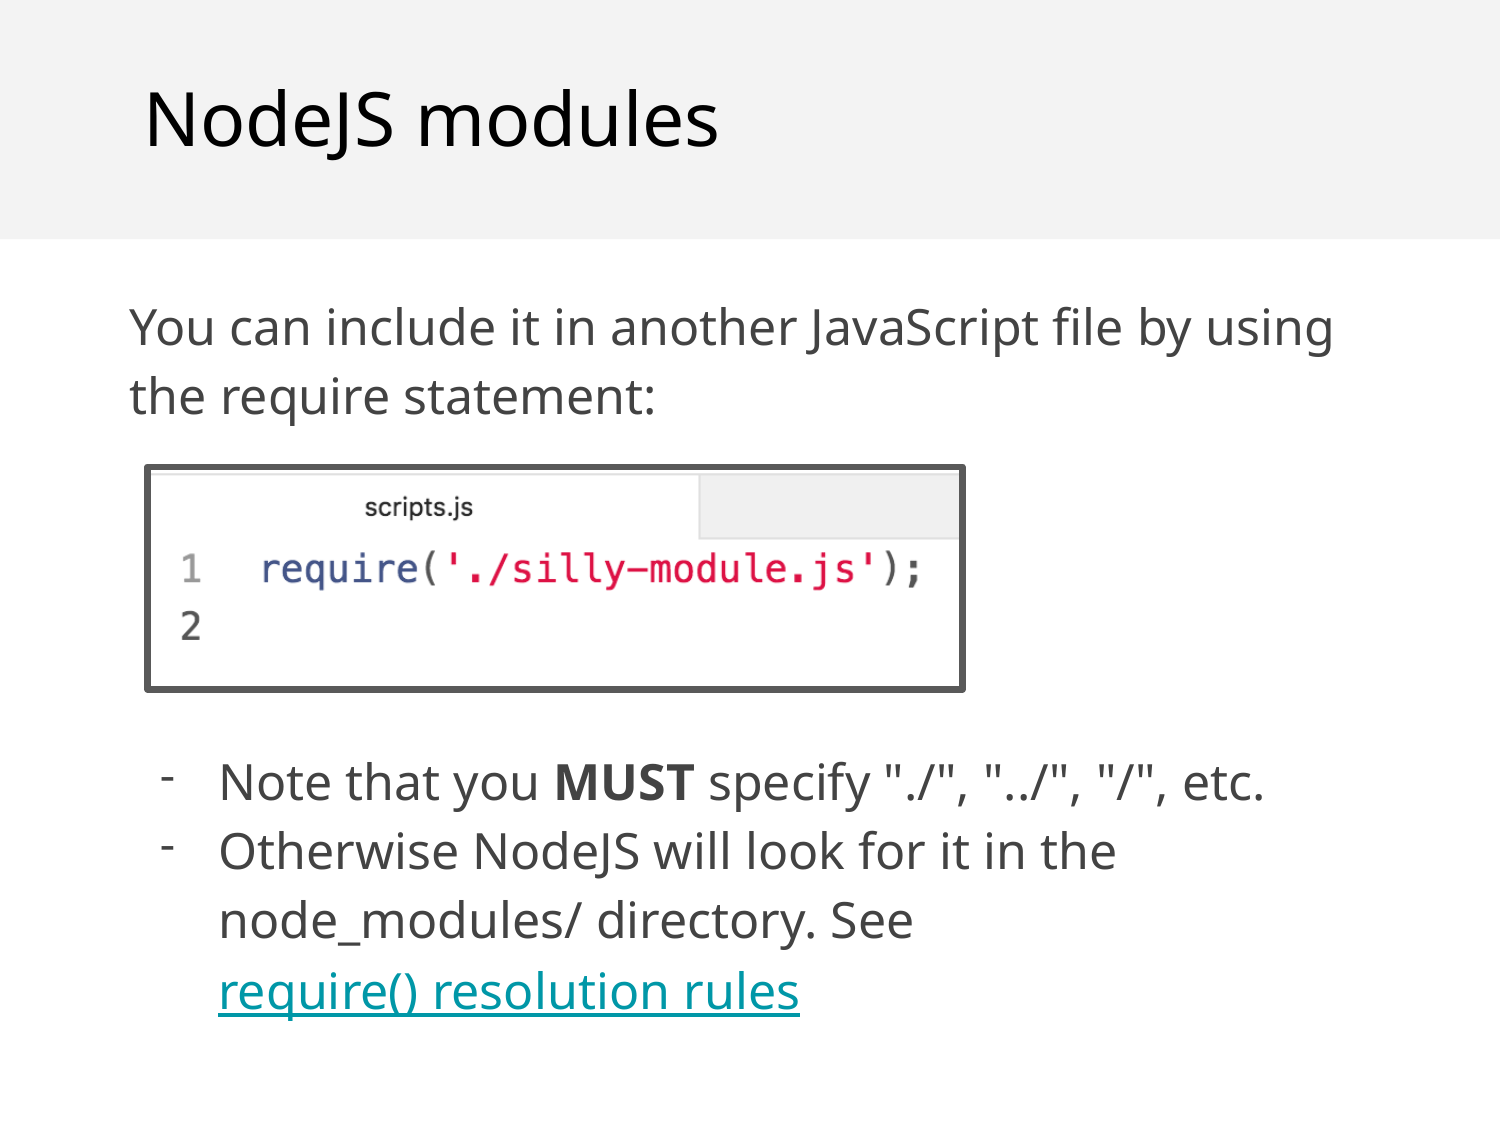

# NodeJS modules
You can include it in another JavaScript file by using the require statement:
Note that you MUST specify "./", "../", "/", etc.
Otherwise NodeJS will look for it in the node_modules/ directory. See require() resolution rules